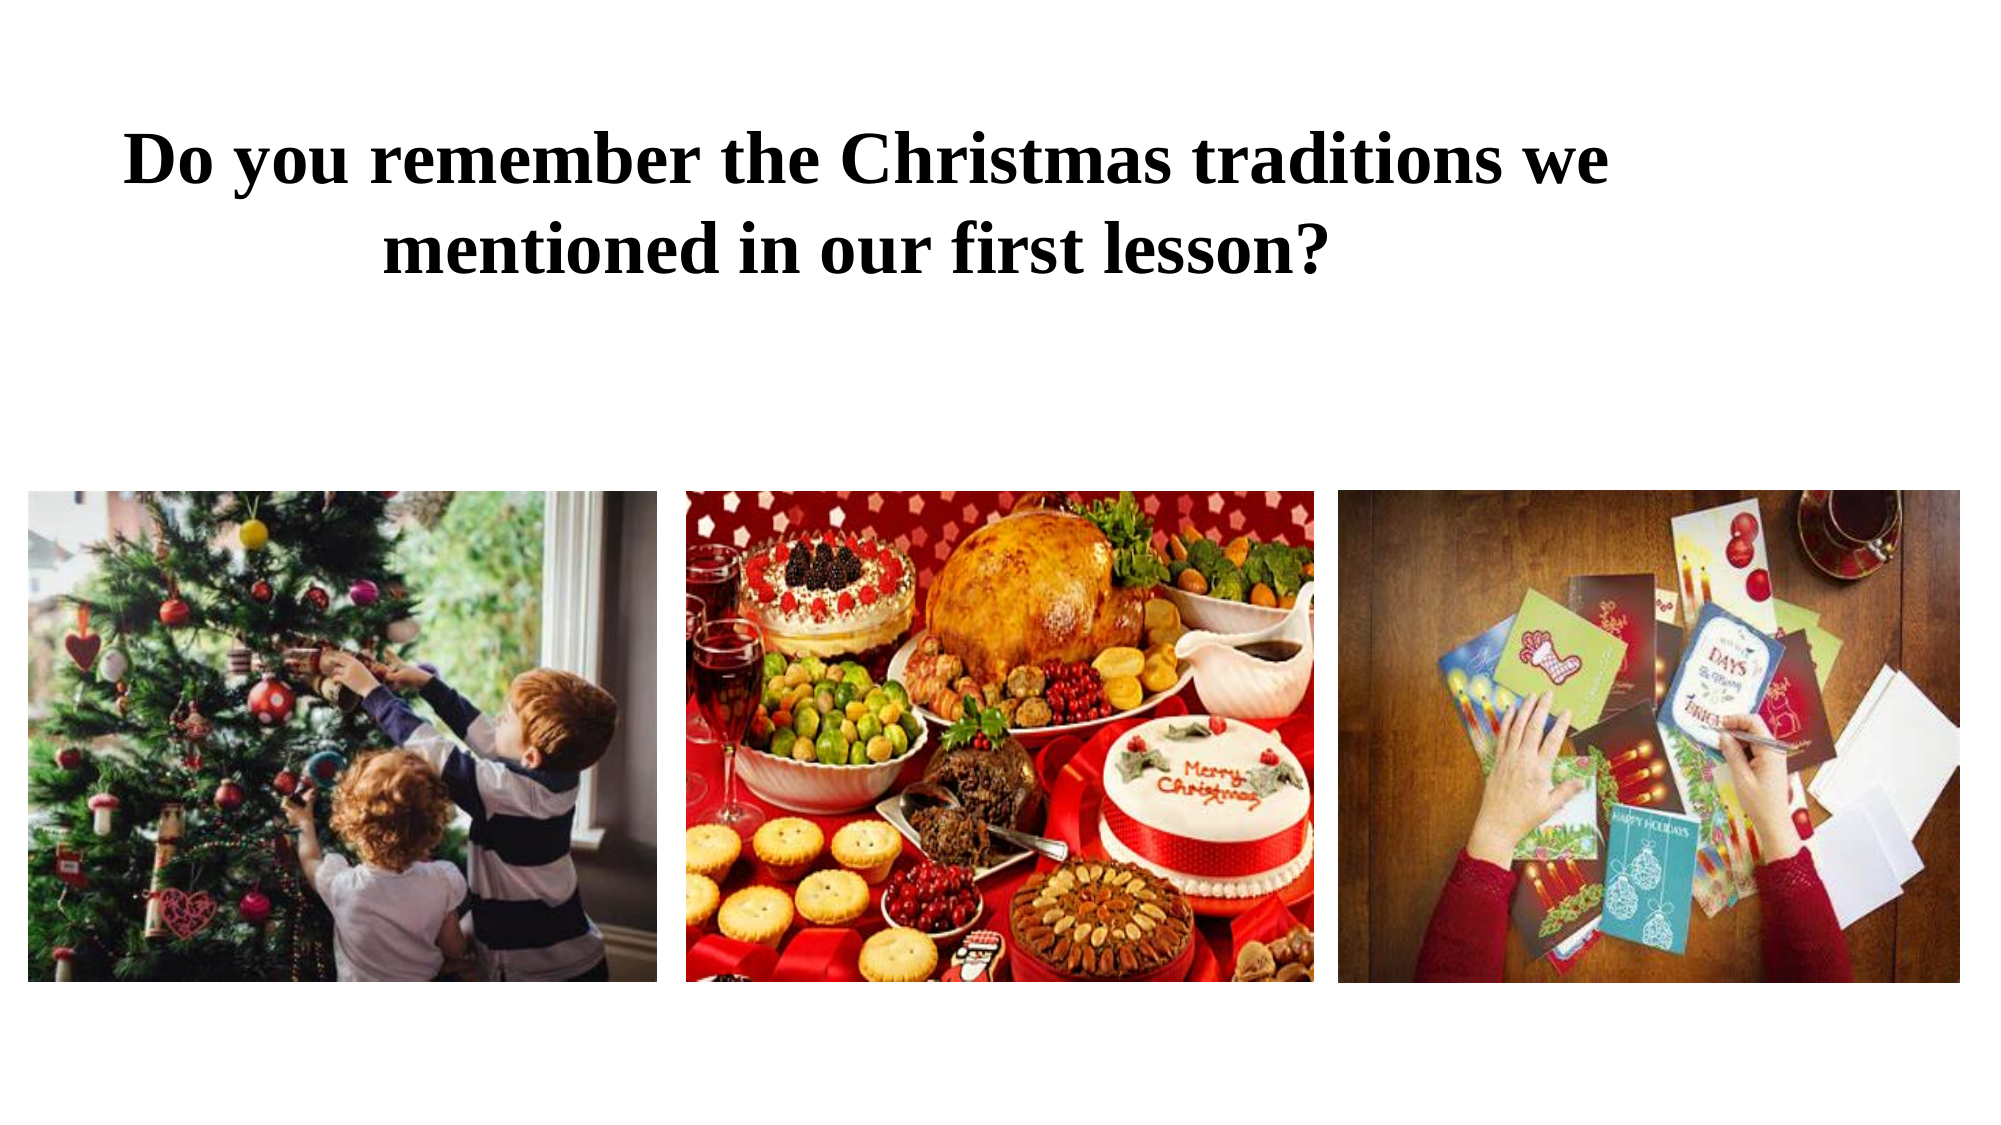

Do you remember the Christmas traditions we mentioned in our first lesson?
This Photo by Unknown Author is licensed under CC BY-SA